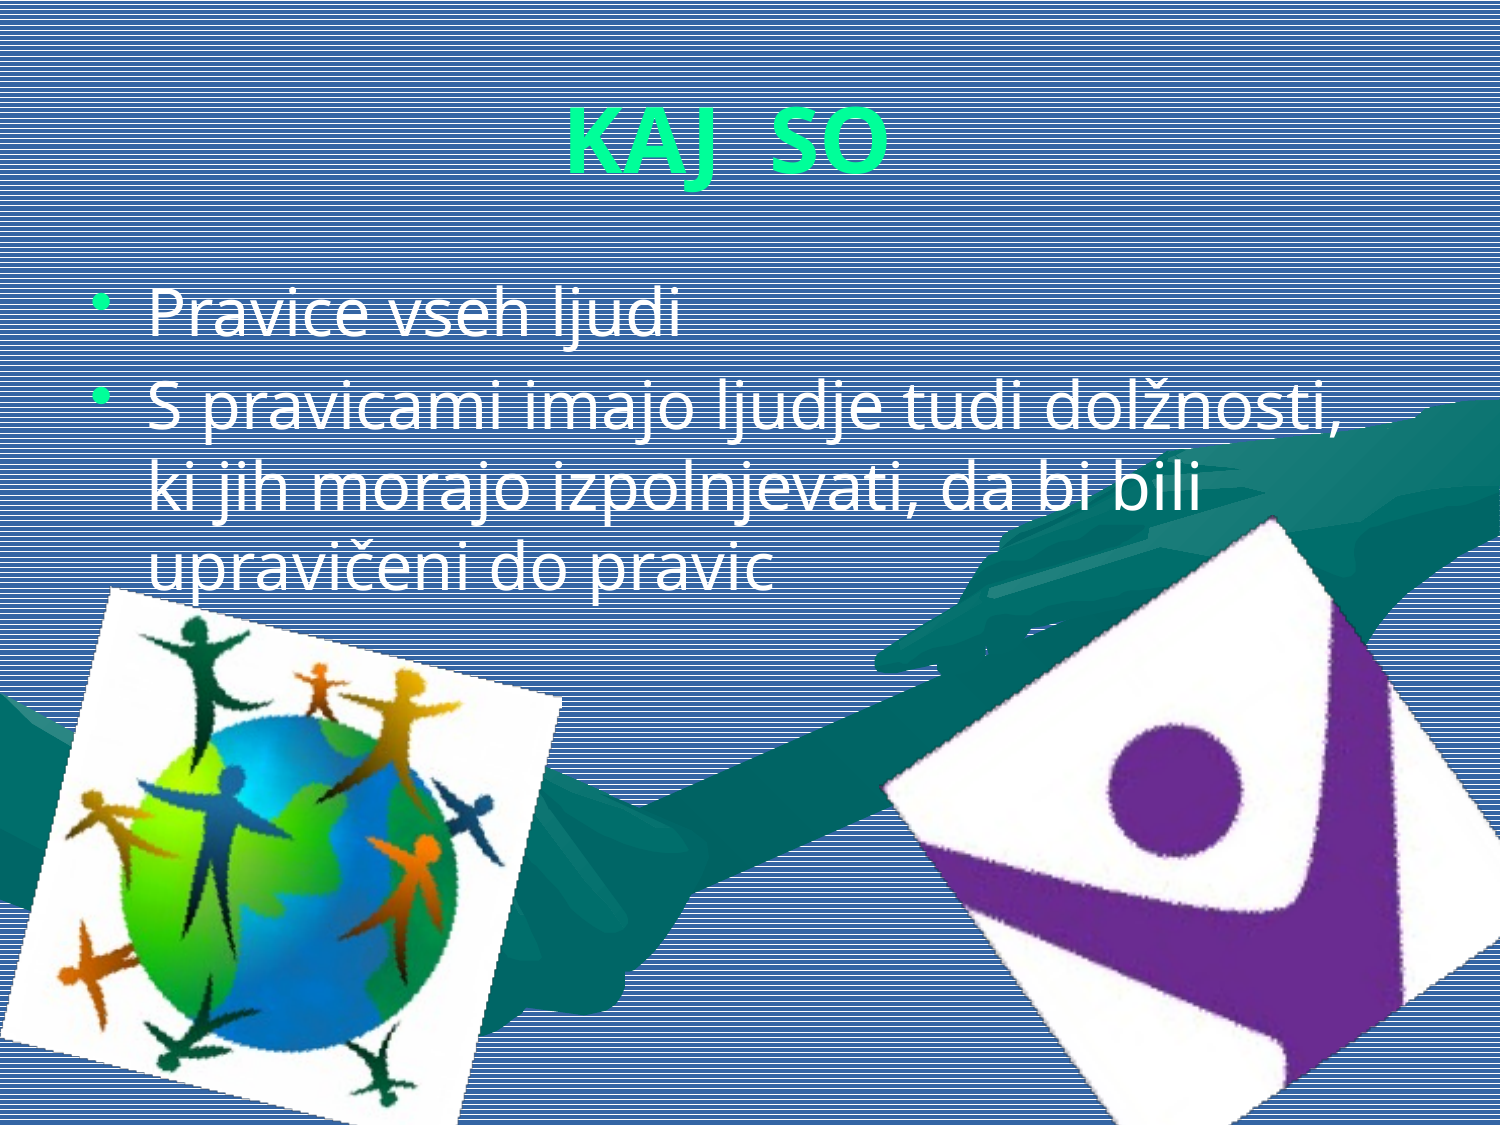

# KAJ SO
Pravice vseh ljudi
S pravicami imajo ljudje tudi dolžnosti, ki jih morajo izpolnjevati, da bi bili upravičeni do pravic